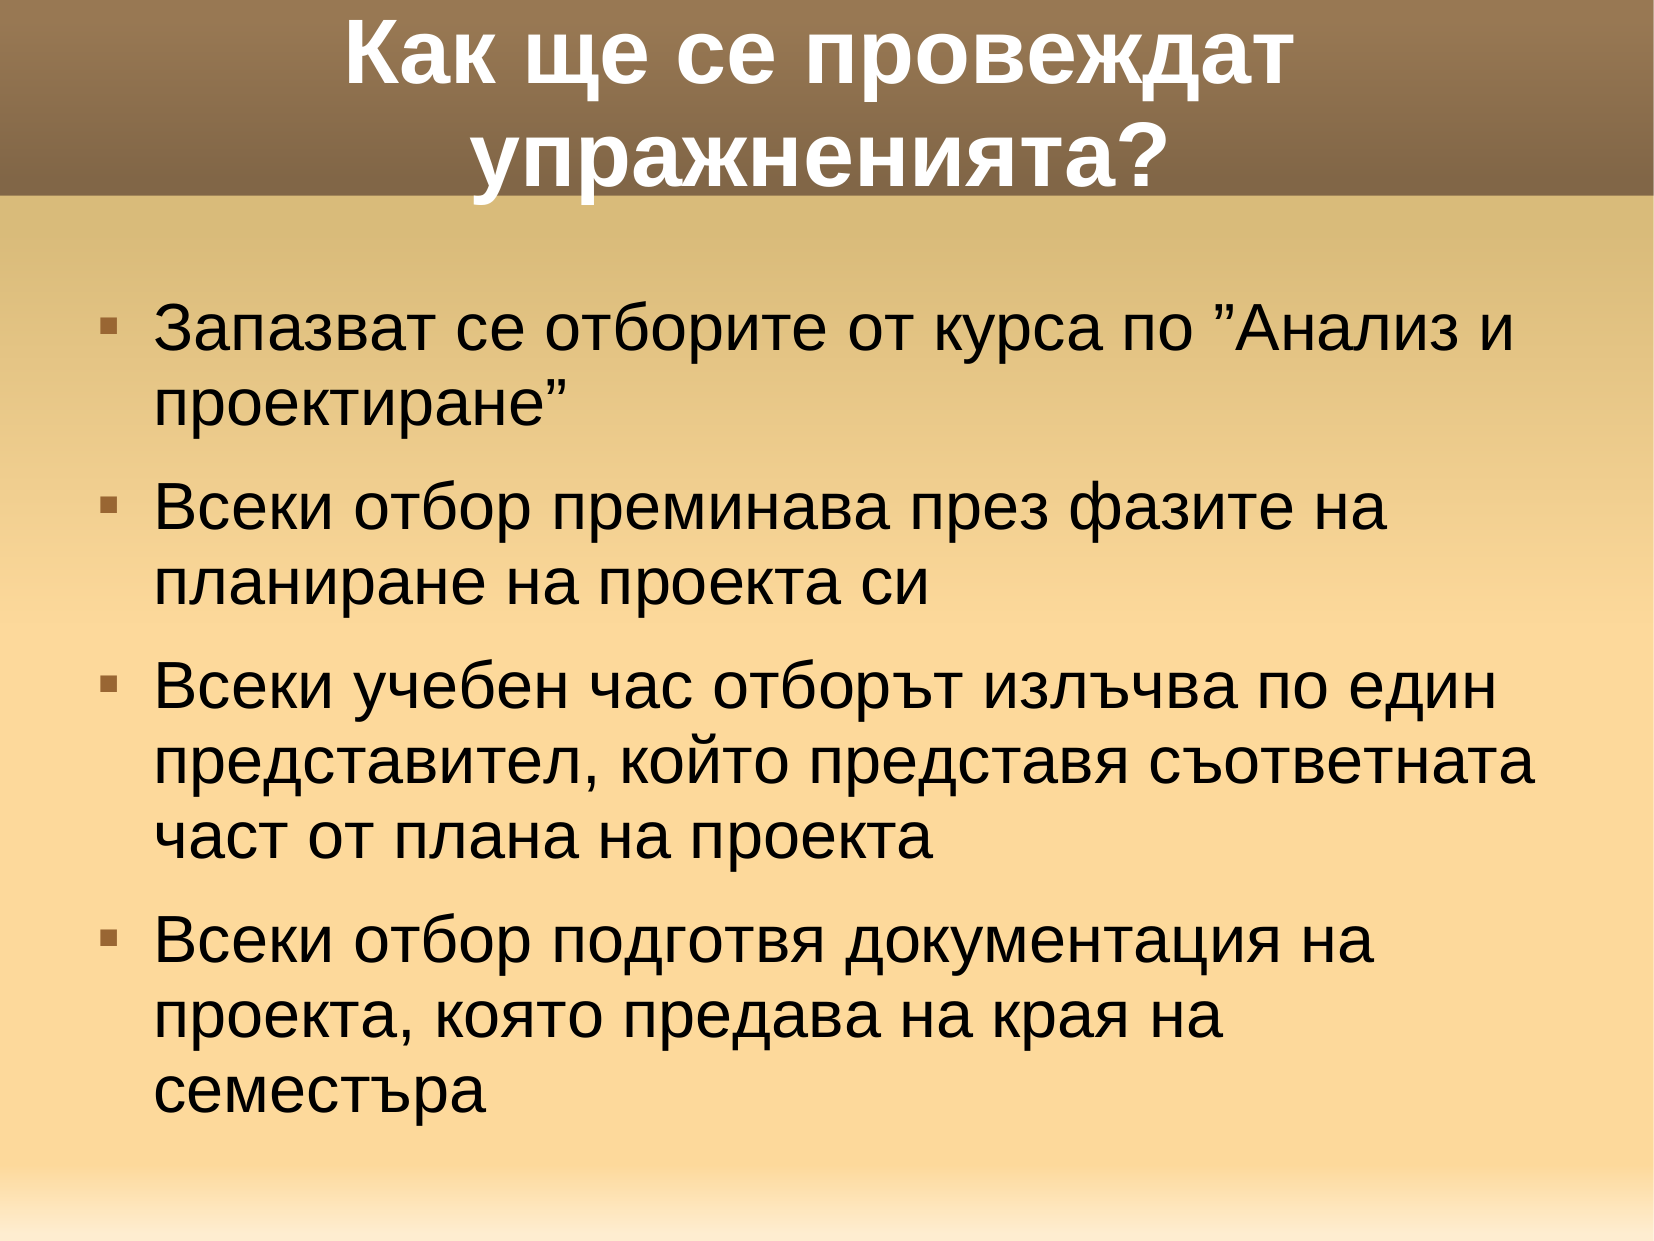

# Как ще се провеждат упражненията?
Запазват се отборите от курса по ”Анализ и проектиране”
Всеки отбор преминава през фазите на планиране на проекта си
Всеки учебен час отборът излъчва по един представител, който представя съответната част от плана на проекта
Всеки отбор подготвя документация на проекта, която предава на края на семестъра